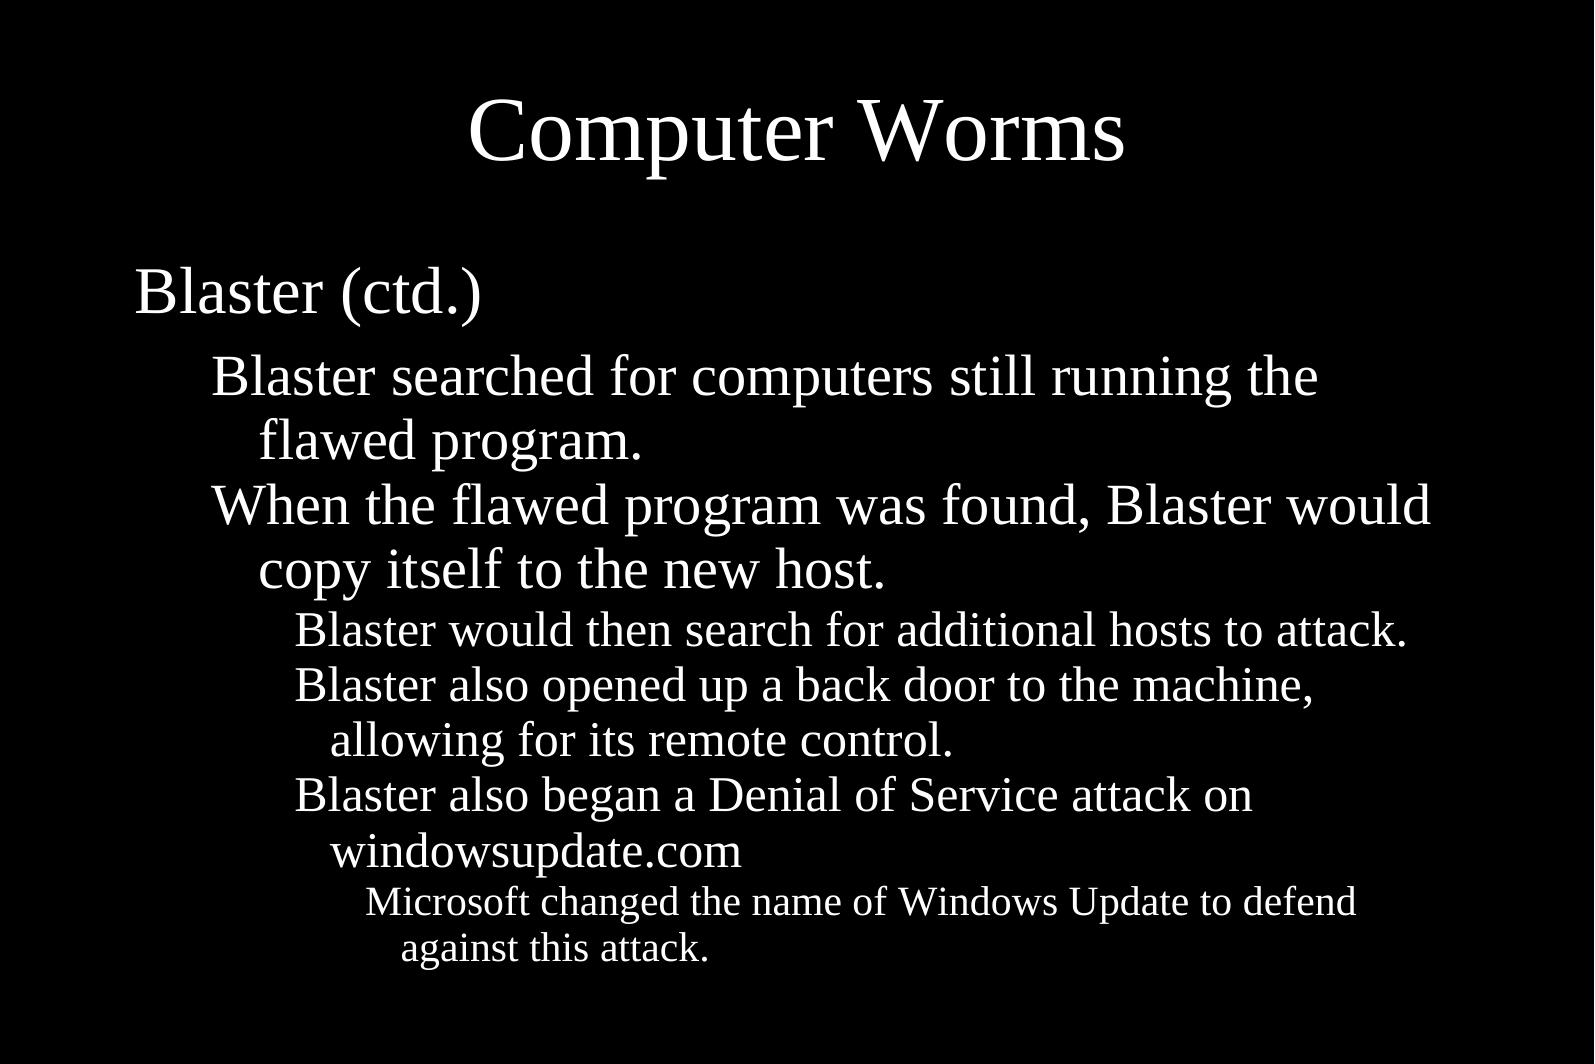

# Computer Worms
Blaster (ctd.)
Blaster searched for computers still running the flawed program.
When the flawed program was found, Blaster would copy itself to the new host.
Blaster would then search for additional hosts to attack.
Blaster also opened up a back door to the machine, allowing for its remote control.
Blaster also began a Denial of Service attack on windowsupdate.com
Microsoft changed the name of Windows Update to defend against this attack.